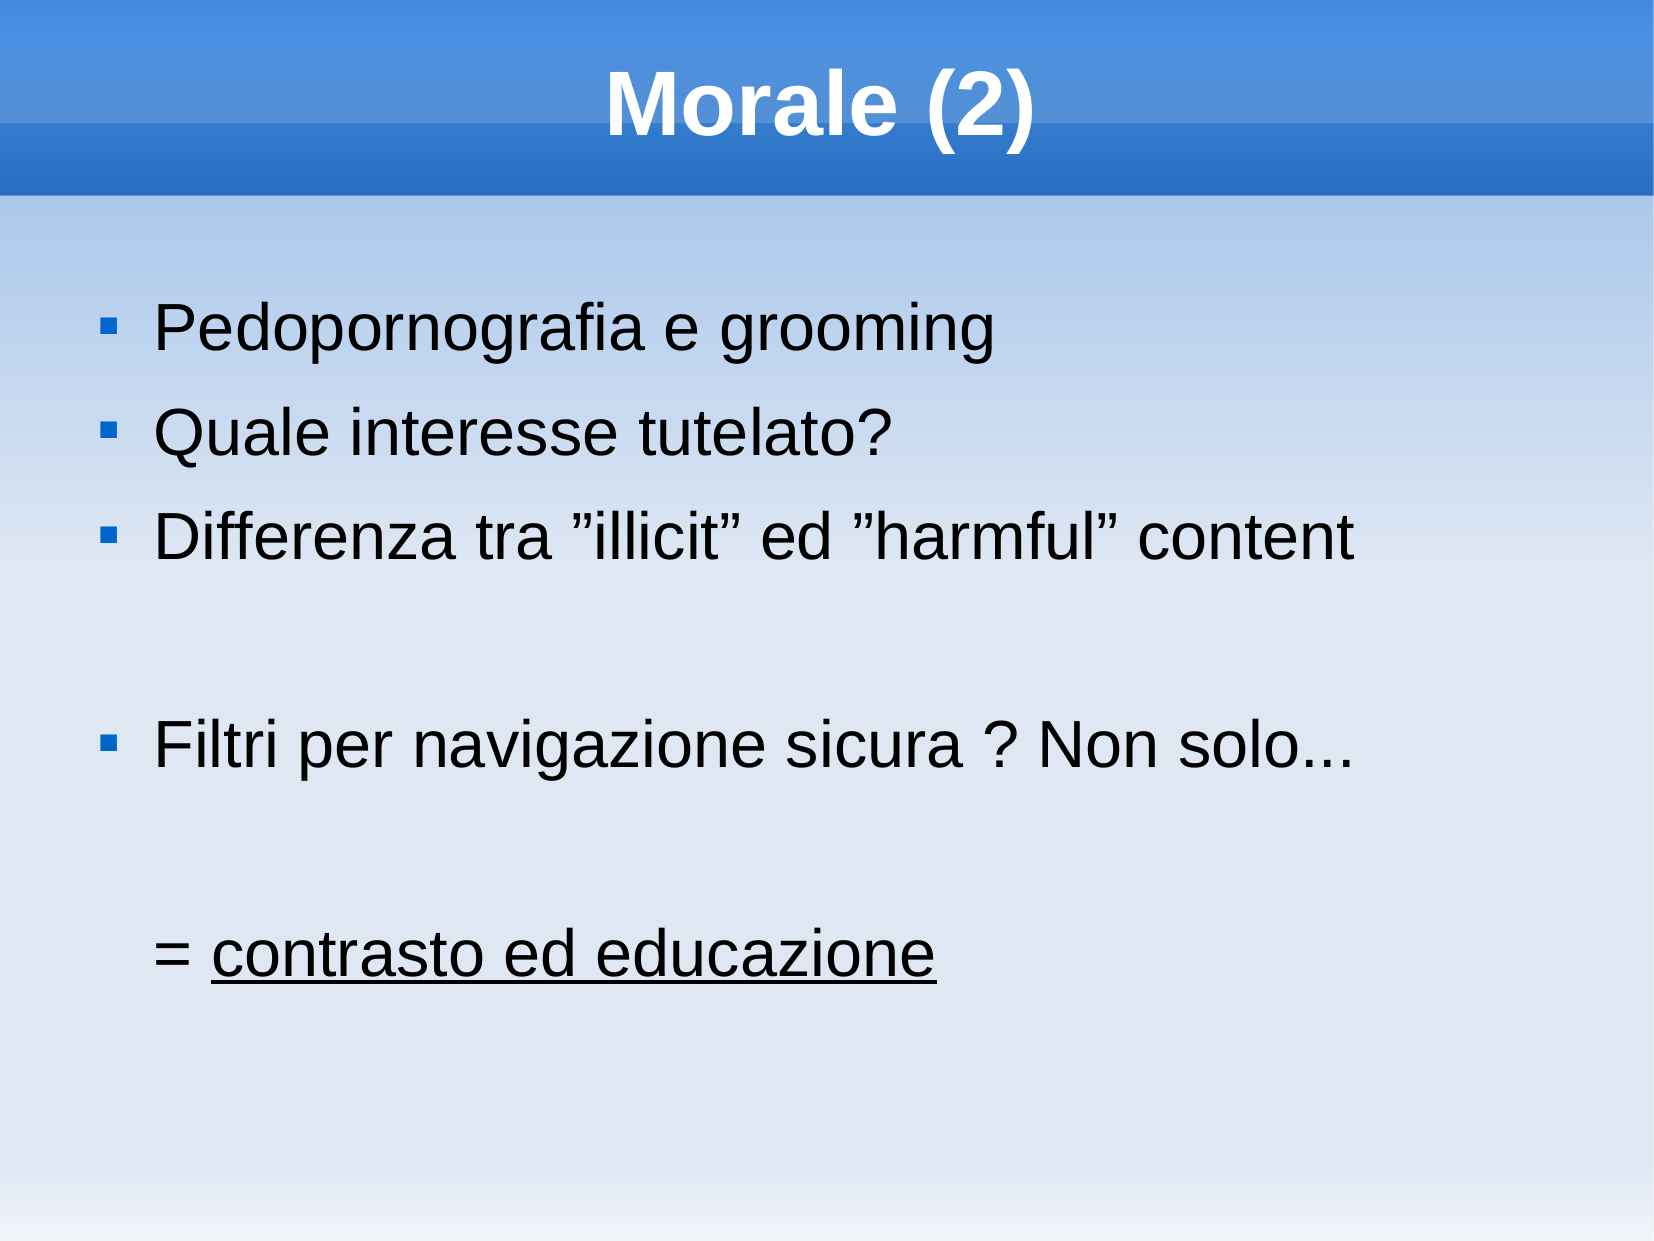

# Morale (2)
Pedopornografia e grooming
Quale interesse tutelato?
Differenza tra ”illicit” ed ”harmful” content
Filtri per navigazione sicura ? Non solo...
= contrasto ed educazione